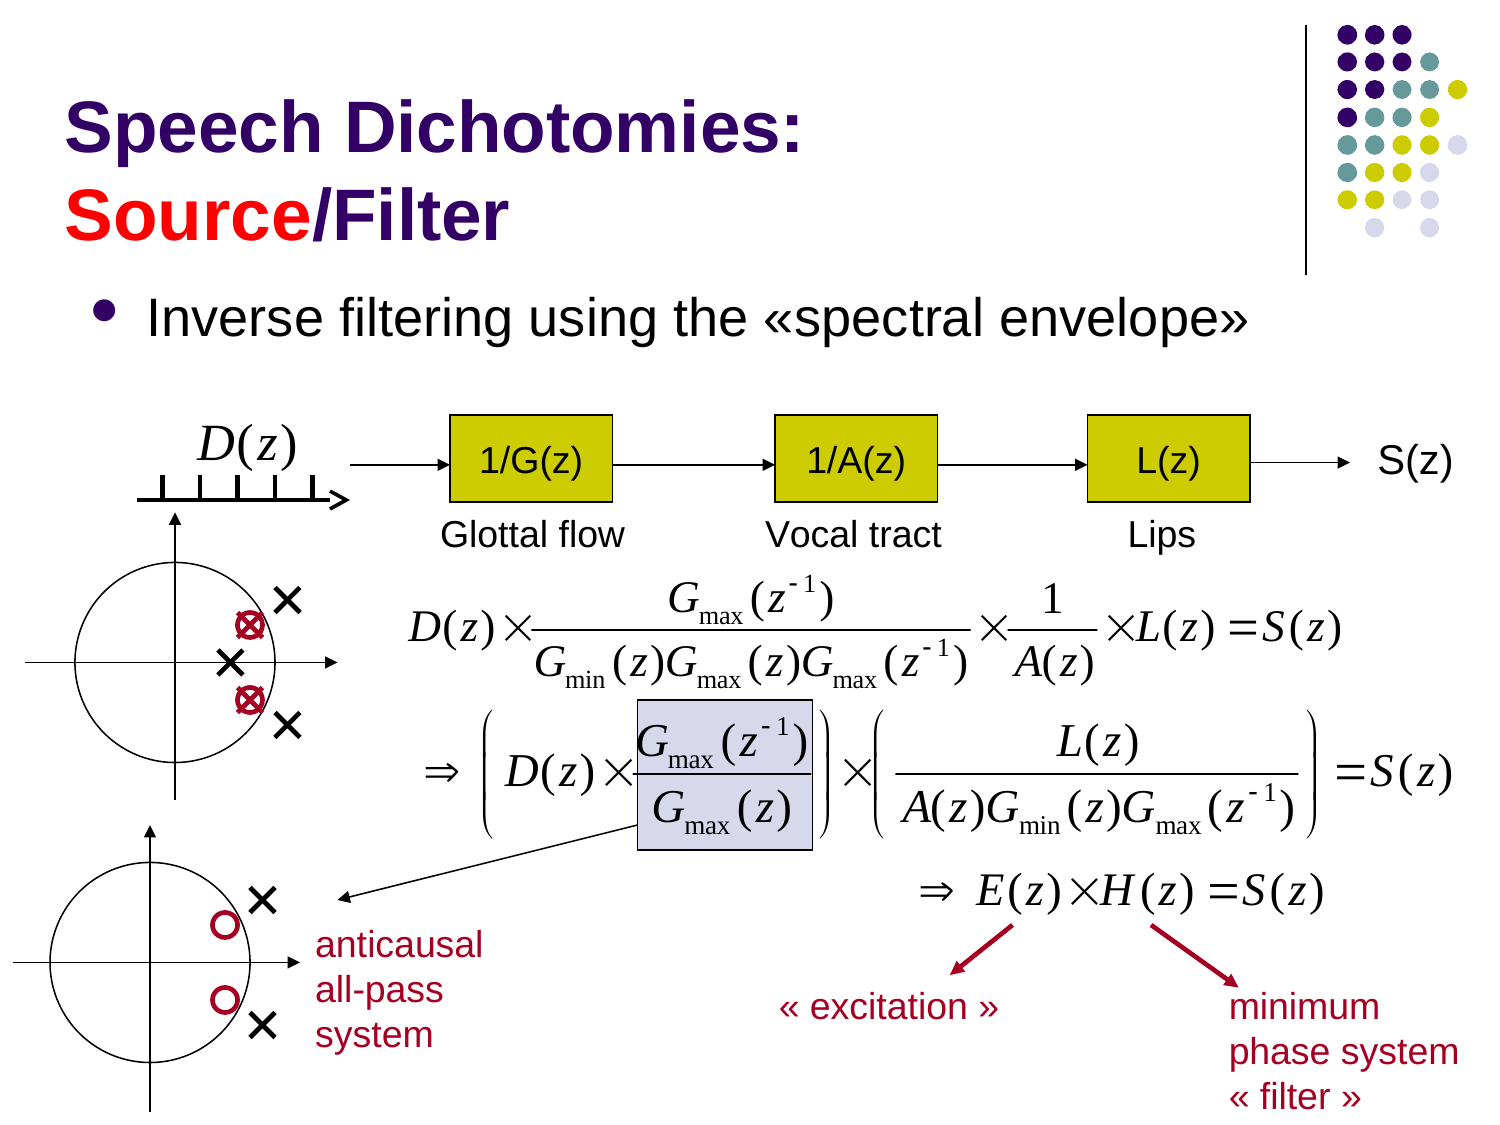

Speech Dichotomies:
Source/Filter
# Inverse filtering using the «spectral envelope»
1/G(z)
1/A(z)
L(z)
S(z)
Glottal flow
Vocal tract
Lips
anticausal
all-pass
system
« excitation »
minimum
phase system
« filter »